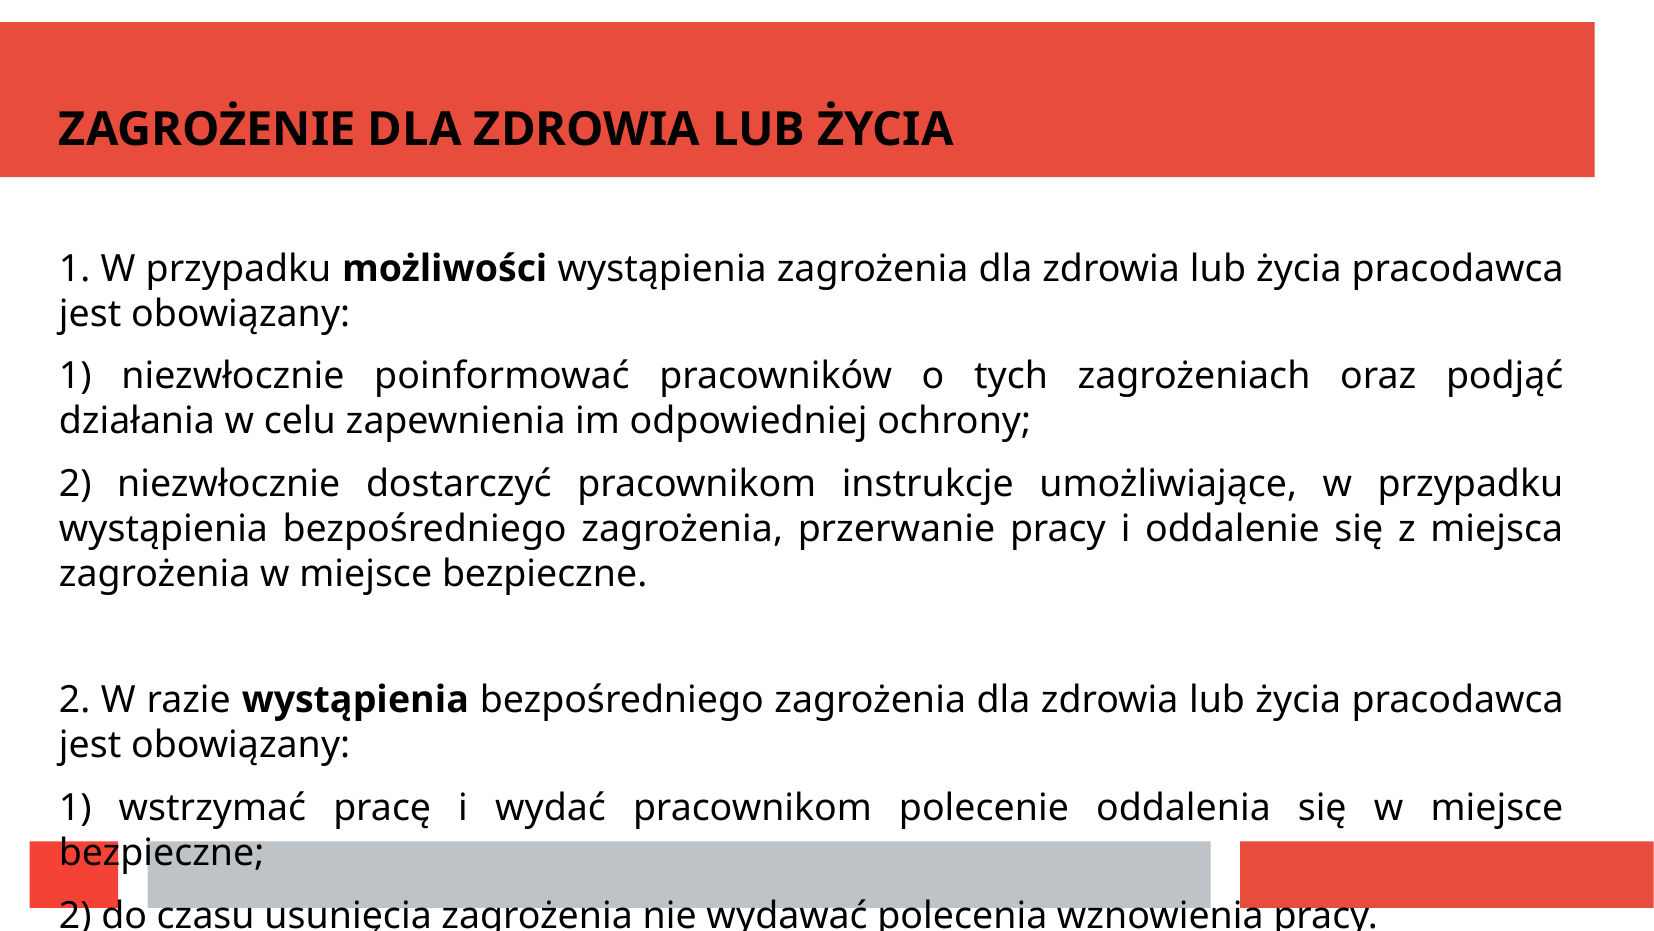

# ZAGROŻENIE DLA ZDROWIA LUB ŻYCIA
1. W przypadku możliwości wystąpienia zagrożenia dla zdrowia lub życia pracodawca jest obowiązany:
1) niezwłocznie poinformować pracowników o tych zagrożeniach oraz podjąć działania w celu zapewnienia im odpowiedniej ochrony;
2) niezwłocznie dostarczyć pracownikom instrukcje umożliwiające, w przypadku wystąpienia bezpośredniego zagrożenia, przerwanie pracy i oddalenie się z miejsca zagrożenia w miejsce bezpieczne.
2. W razie wystąpienia bezpośredniego zagrożenia dla zdrowia lub życia pracodawca jest obowiązany:
1) wstrzymać pracę i wydać pracownikom polecenie oddalenia się w miejsce bezpieczne;
2) do czasu usunięcia zagrożenia nie wydawać polecenia wznowienia pracy.